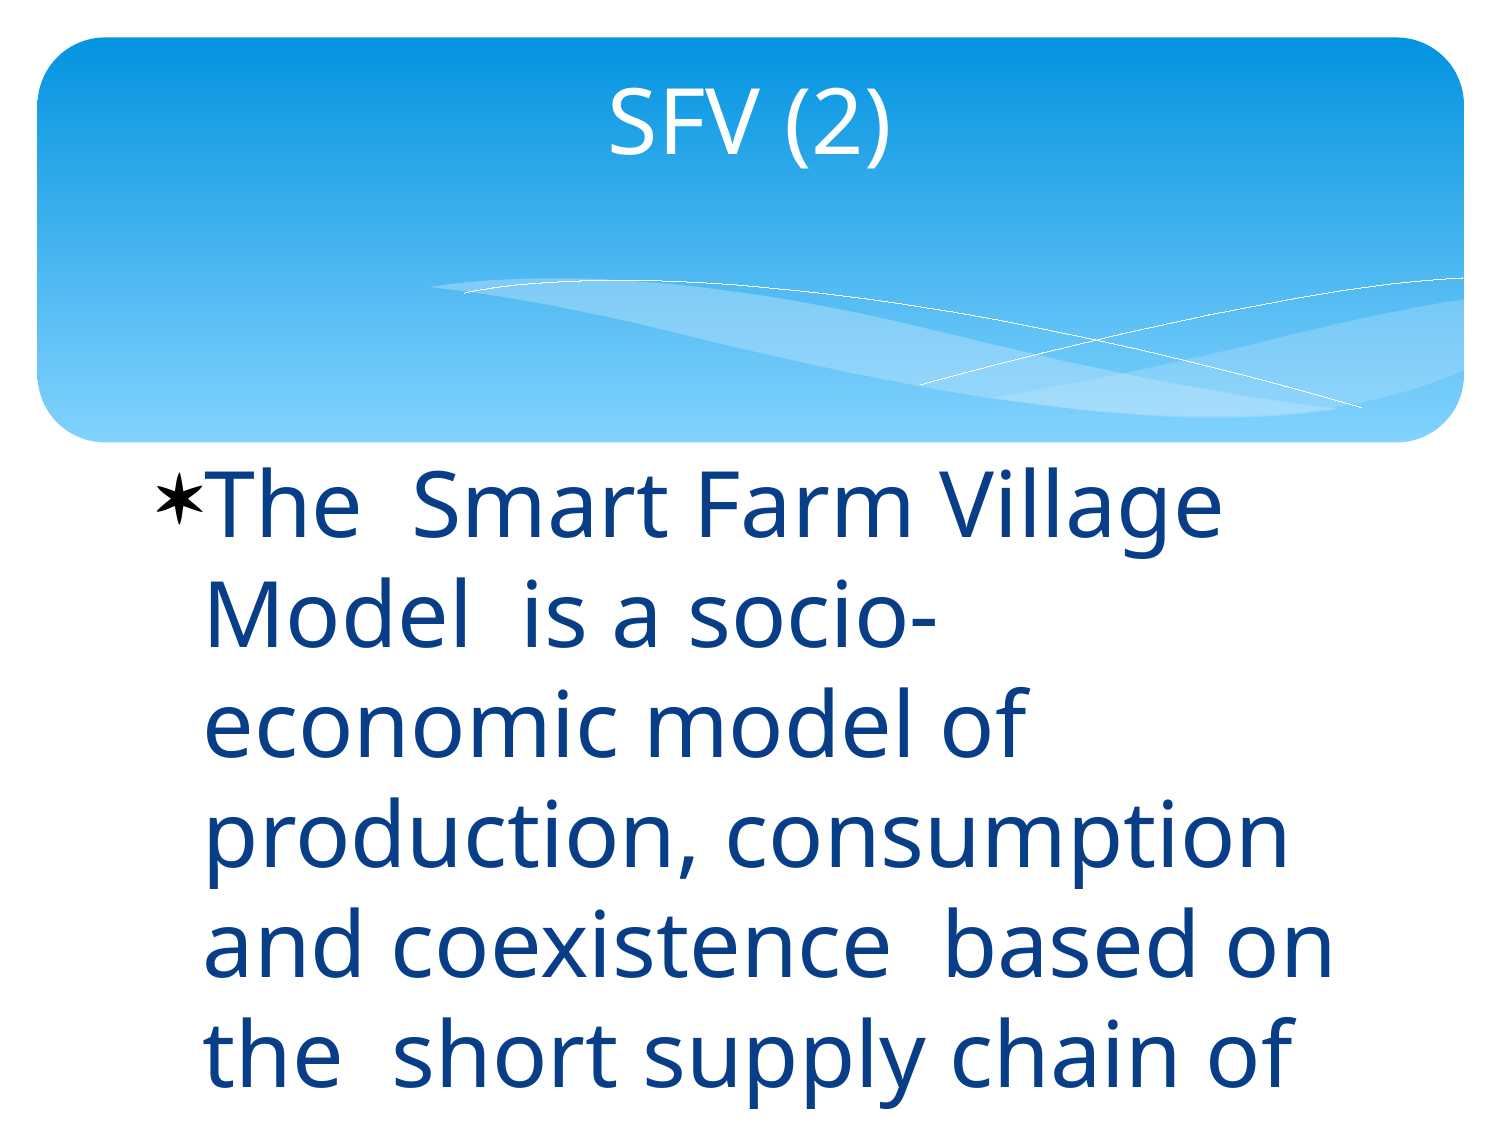

SFV (2)
# The Smart Farm Village Model is a socio-economic model of production, consumption and coexistence based on the short supply chain of rice combined with the small enterprises networking in rural contexts and with the typical territorial value chain approach.
It’s an innovative model studied in order to ensure food security and sovereignty to the poorest areas and populations of the planet, such as Sierra Leone, affected by malnutrition and consequent health vulnerability, like Ebola crisis shows.